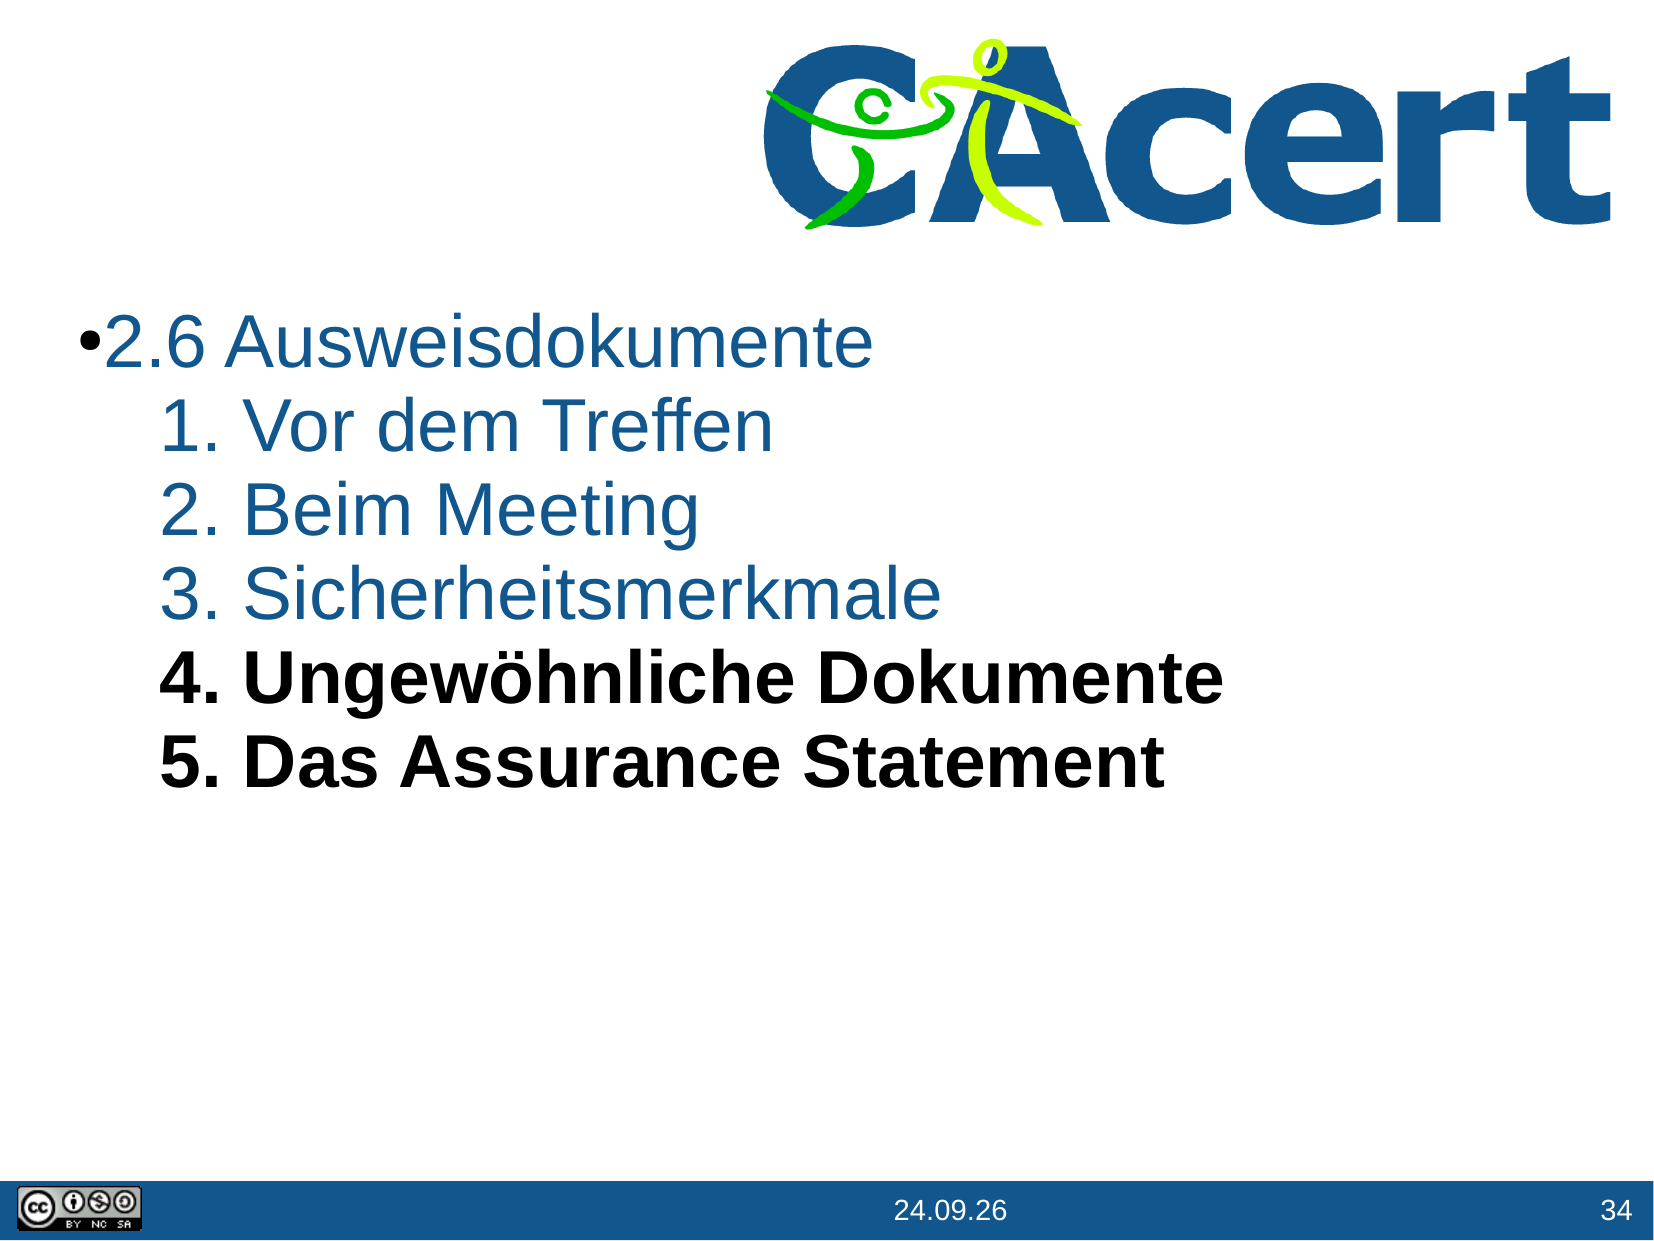

# 2.6 Ausweisdokumente 1. Vor dem Treffen 2. Beim Meeting 3. Sicherheitsmerkmale 4. Ungewöhnliche Dokumente 5. Das Assurance Statement